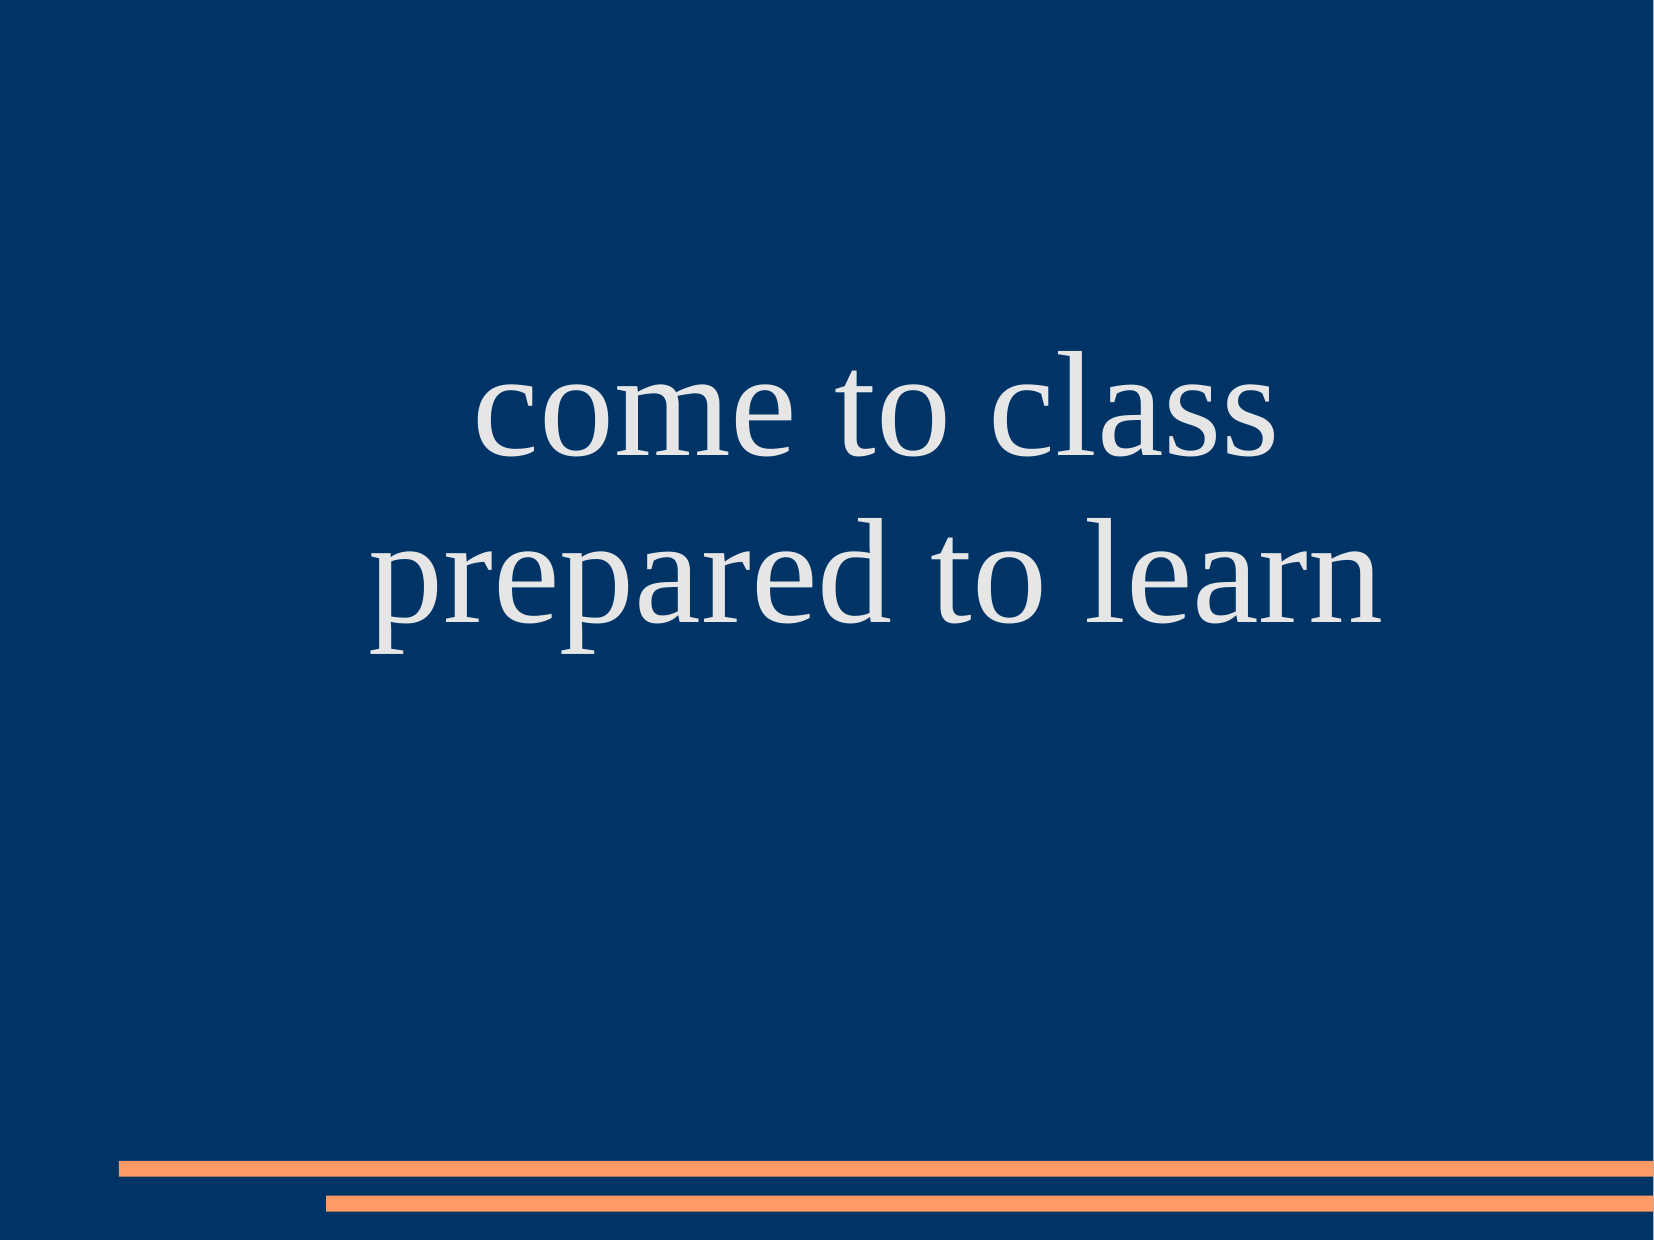

#
come to class prepared to learn